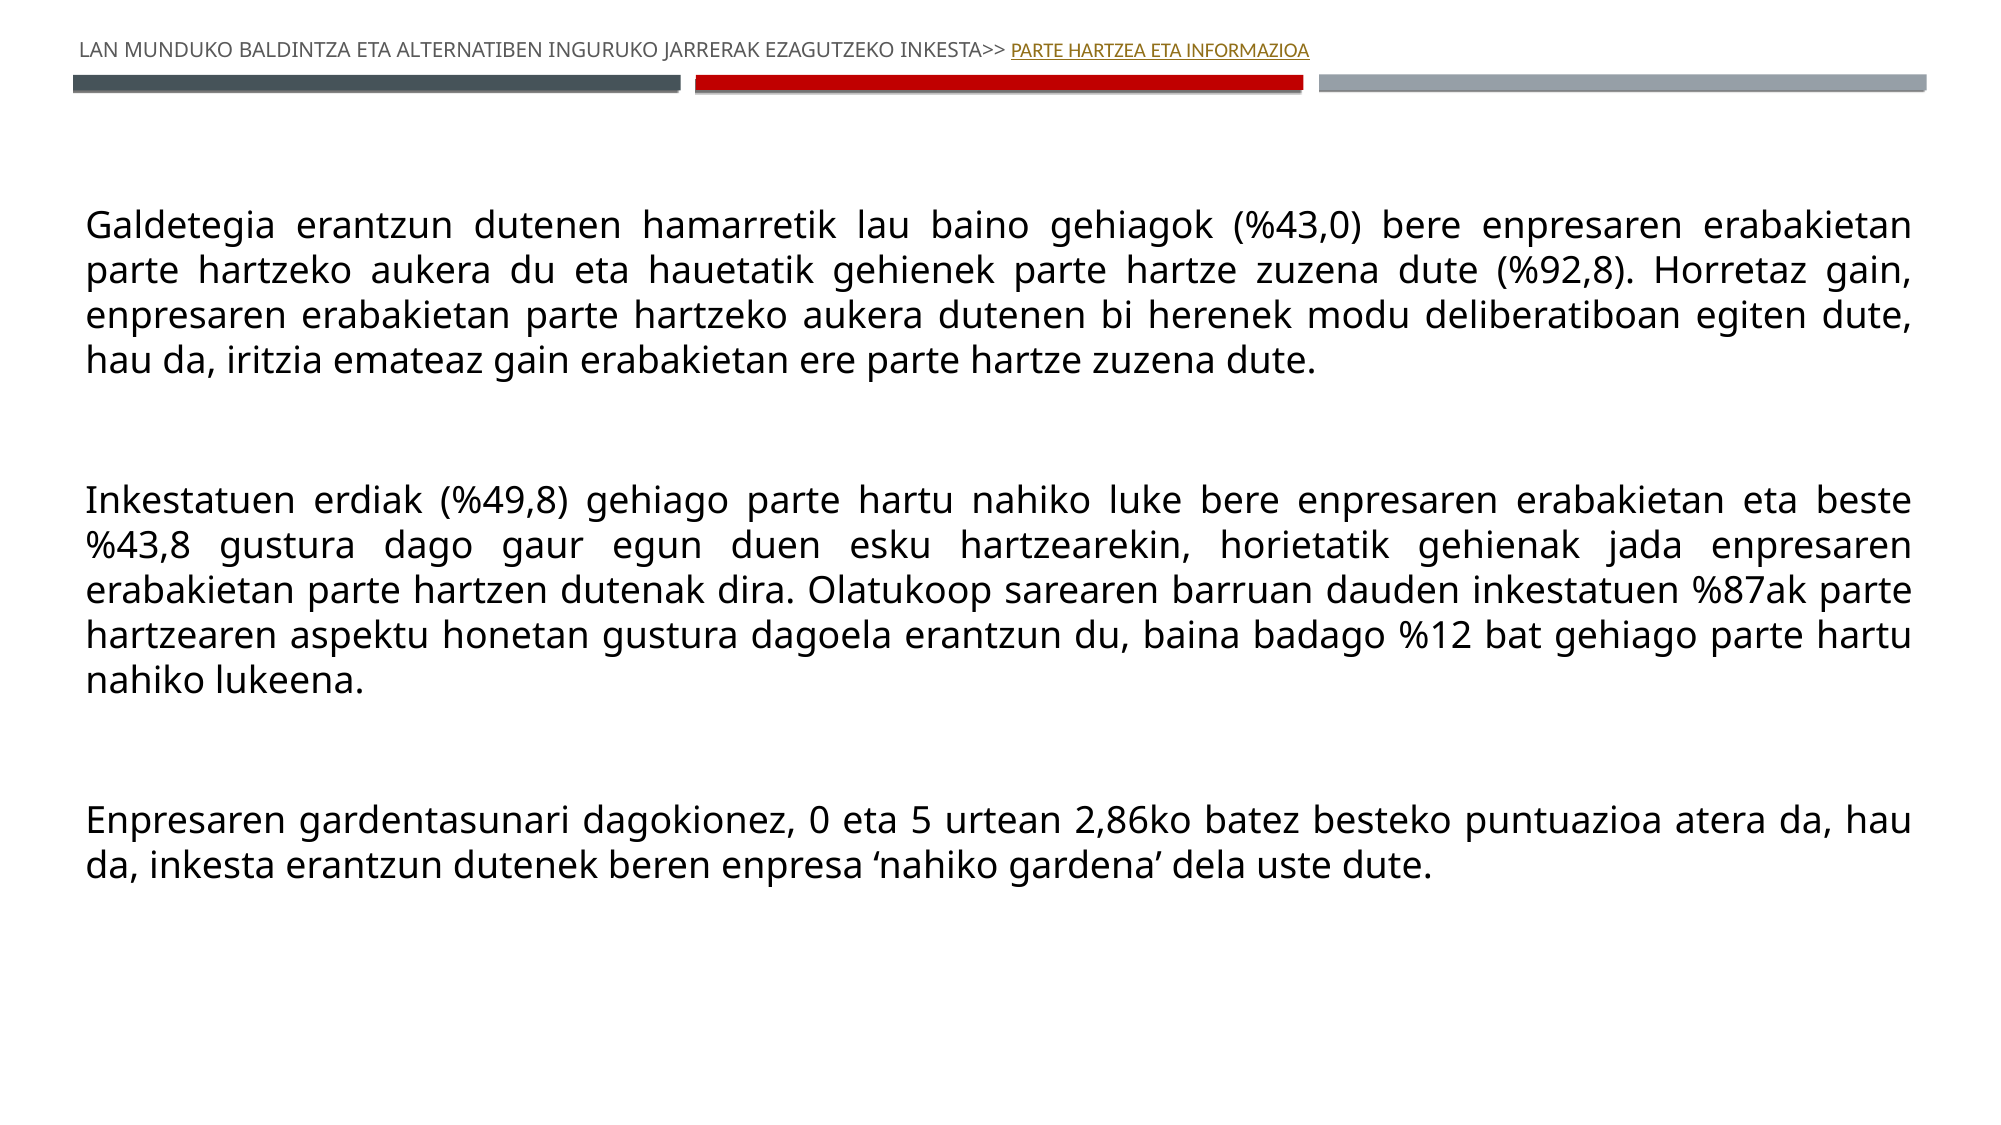

LAN MUNDUKO BALDINTZA ETA ALTERNATIBEN INGURUKO JARRERAK EZAGUTZEKO INKESTA>> PARTE HARTZEA ETA INFORMAZIOA
Galdetegia erantzun dutenen hamarretik lau baino gehiagok (%43,0) bere enpresaren erabakietan parte hartzeko aukera du eta hauetatik gehienek parte hartze zuzena dute (%92,8). Horretaz gain, enpresaren erabakietan parte hartzeko aukera dutenen bi herenek modu deliberatiboan egiten dute, hau da, iritzia emateaz gain erabakietan ere parte hartze zuzena dute.
Inkestatuen erdiak (%49,8) gehiago parte hartu nahiko luke bere enpresaren erabakietan eta beste %43,8 gustura dago gaur egun duen esku hartzearekin, horietatik gehienak jada enpresaren erabakietan parte hartzen dutenak dira. Olatukoop sarearen barruan dauden inkestatuen %87ak parte hartzearen aspektu honetan gustura dagoela erantzun du, baina badago %12 bat gehiago parte hartu nahiko lukeena.
Enpresaren gardentasunari dagokionez, 0 eta 5 urtean 2,86ko batez besteko puntuazioa atera da, hau da, inkesta erantzun dutenek beren enpresa ‘nahiko gardena’ dela uste dute.